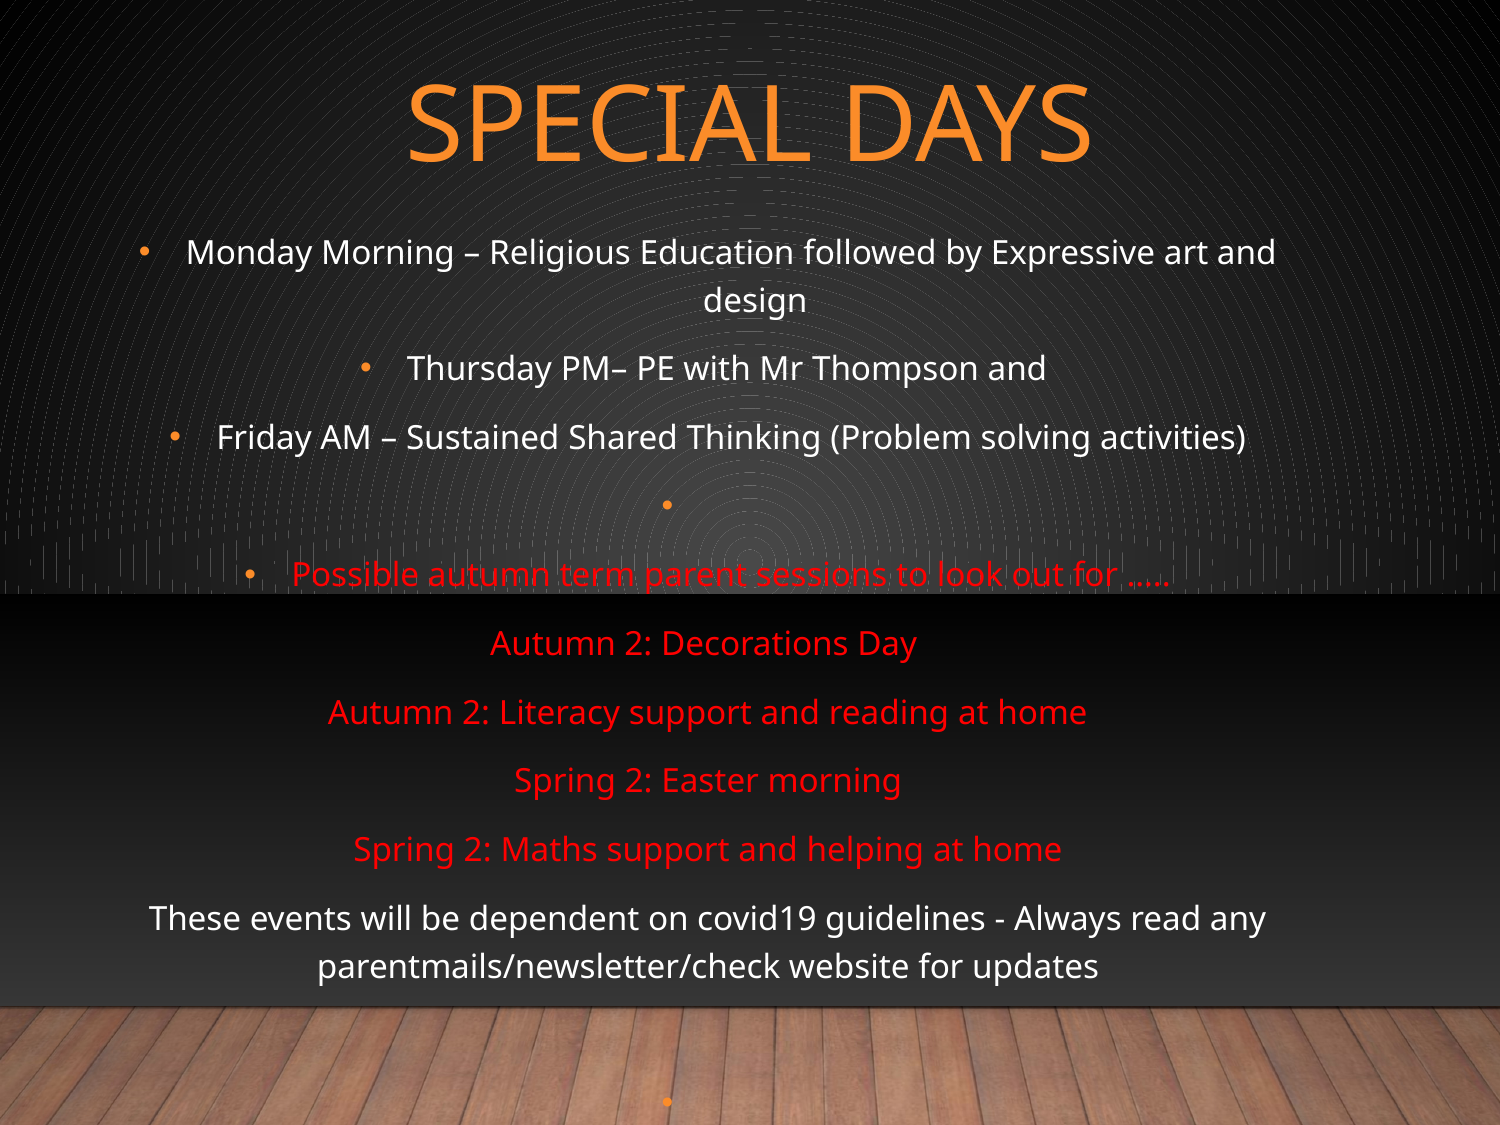

# Special Days
Monday Morning – Religious Education followed by Expressive art and design
Thursday PM– PE with Mr Thompson and
Friday AM – Sustained Shared Thinking (Problem solving activities)
Possible autumn term parent sessions to look out for …..
Autumn 2: Decorations Day
Autumn 2: Literacy support and reading at home
Spring 2: Easter morning
Spring 2: Maths support and helping at home
These events will be dependent on covid19 guidelines - Always read any parentmails/newsletter/check website for updates